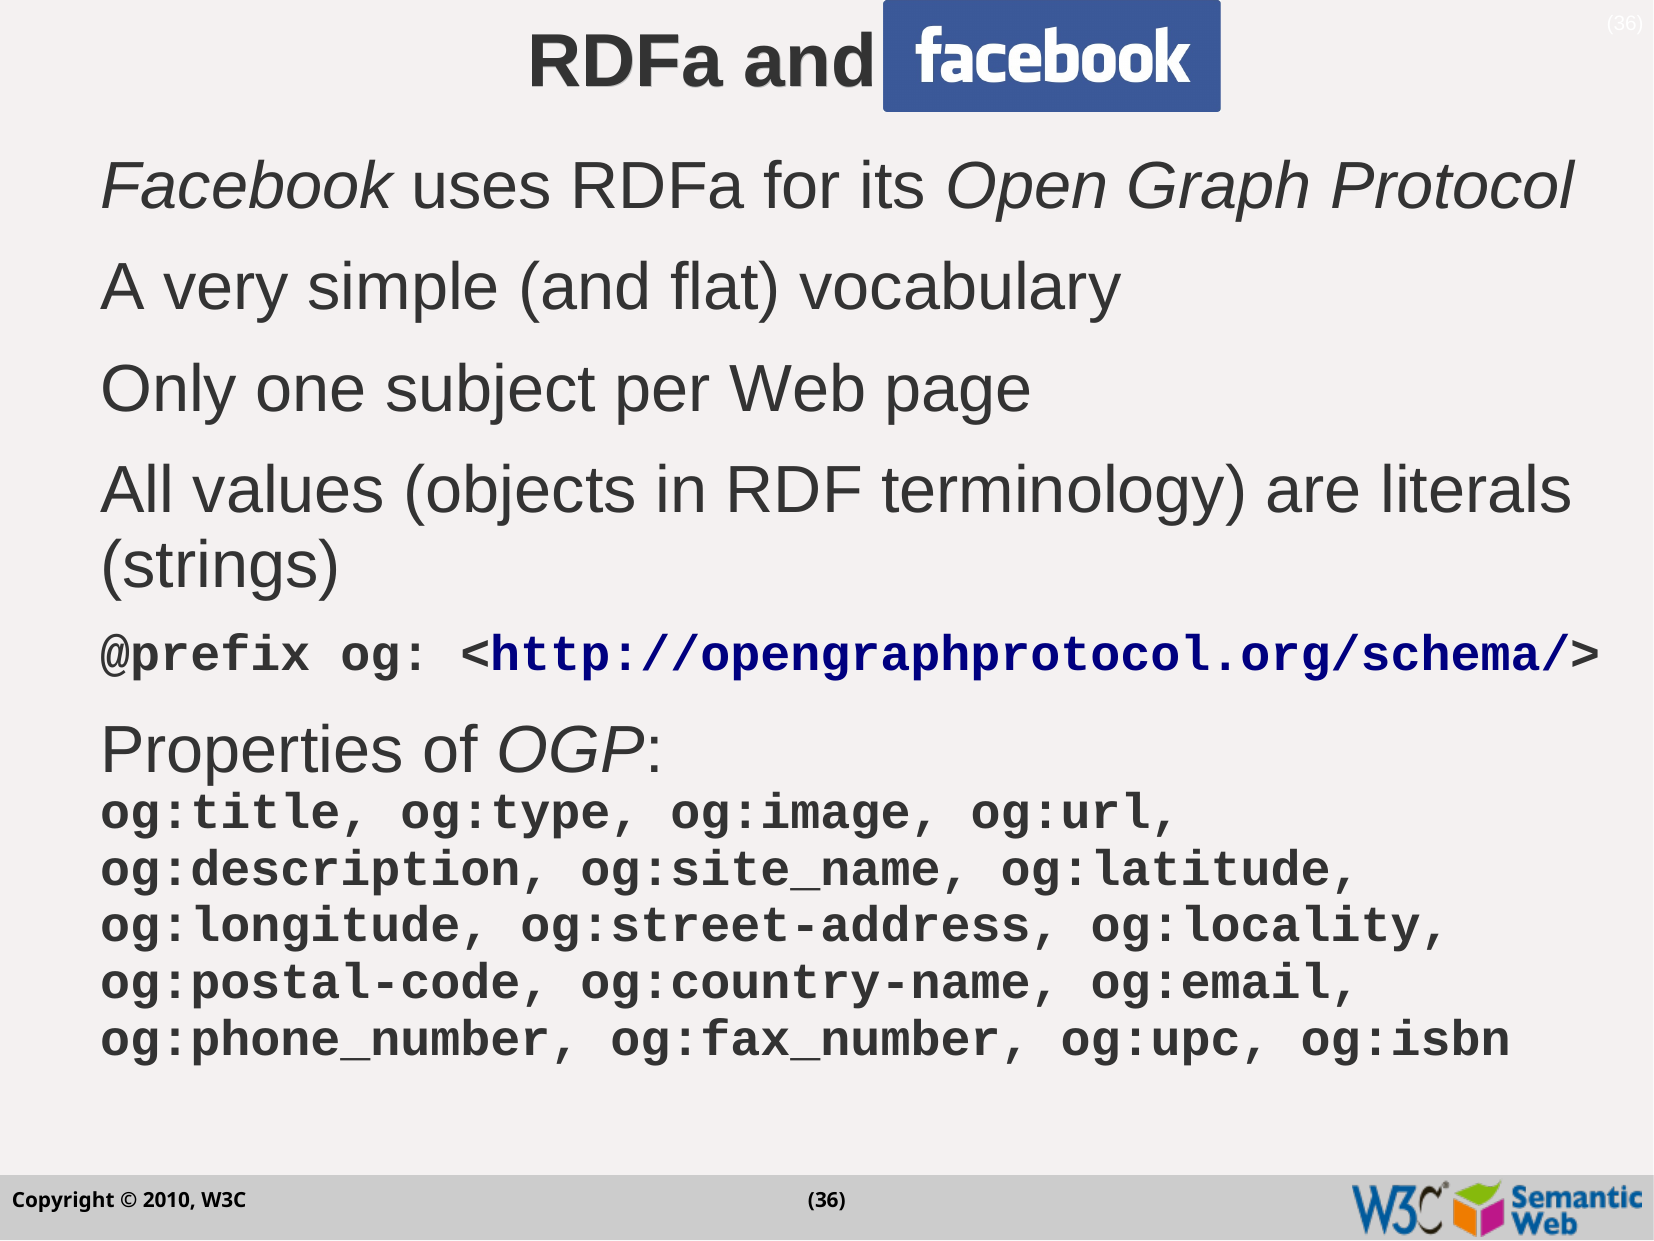

# RDFa and
Facebook uses RDFa for its Open Graph Protocol
A very simple (and flat) vocabulary
Only one subject per Web page
All values (objects in RDF terminology) are literals (strings)
@prefix og: <http://opengraphprotocol.org/schema/>
Properties of OGP:
og:title, og:type, og:image, og:url, og:description, og:site_name, og:latitude, og:longitude, og:street-address, og:locality, og:postal-code, og:country-name, og:email, og:phone_number, og:fax_number, og:upc, og:isbn